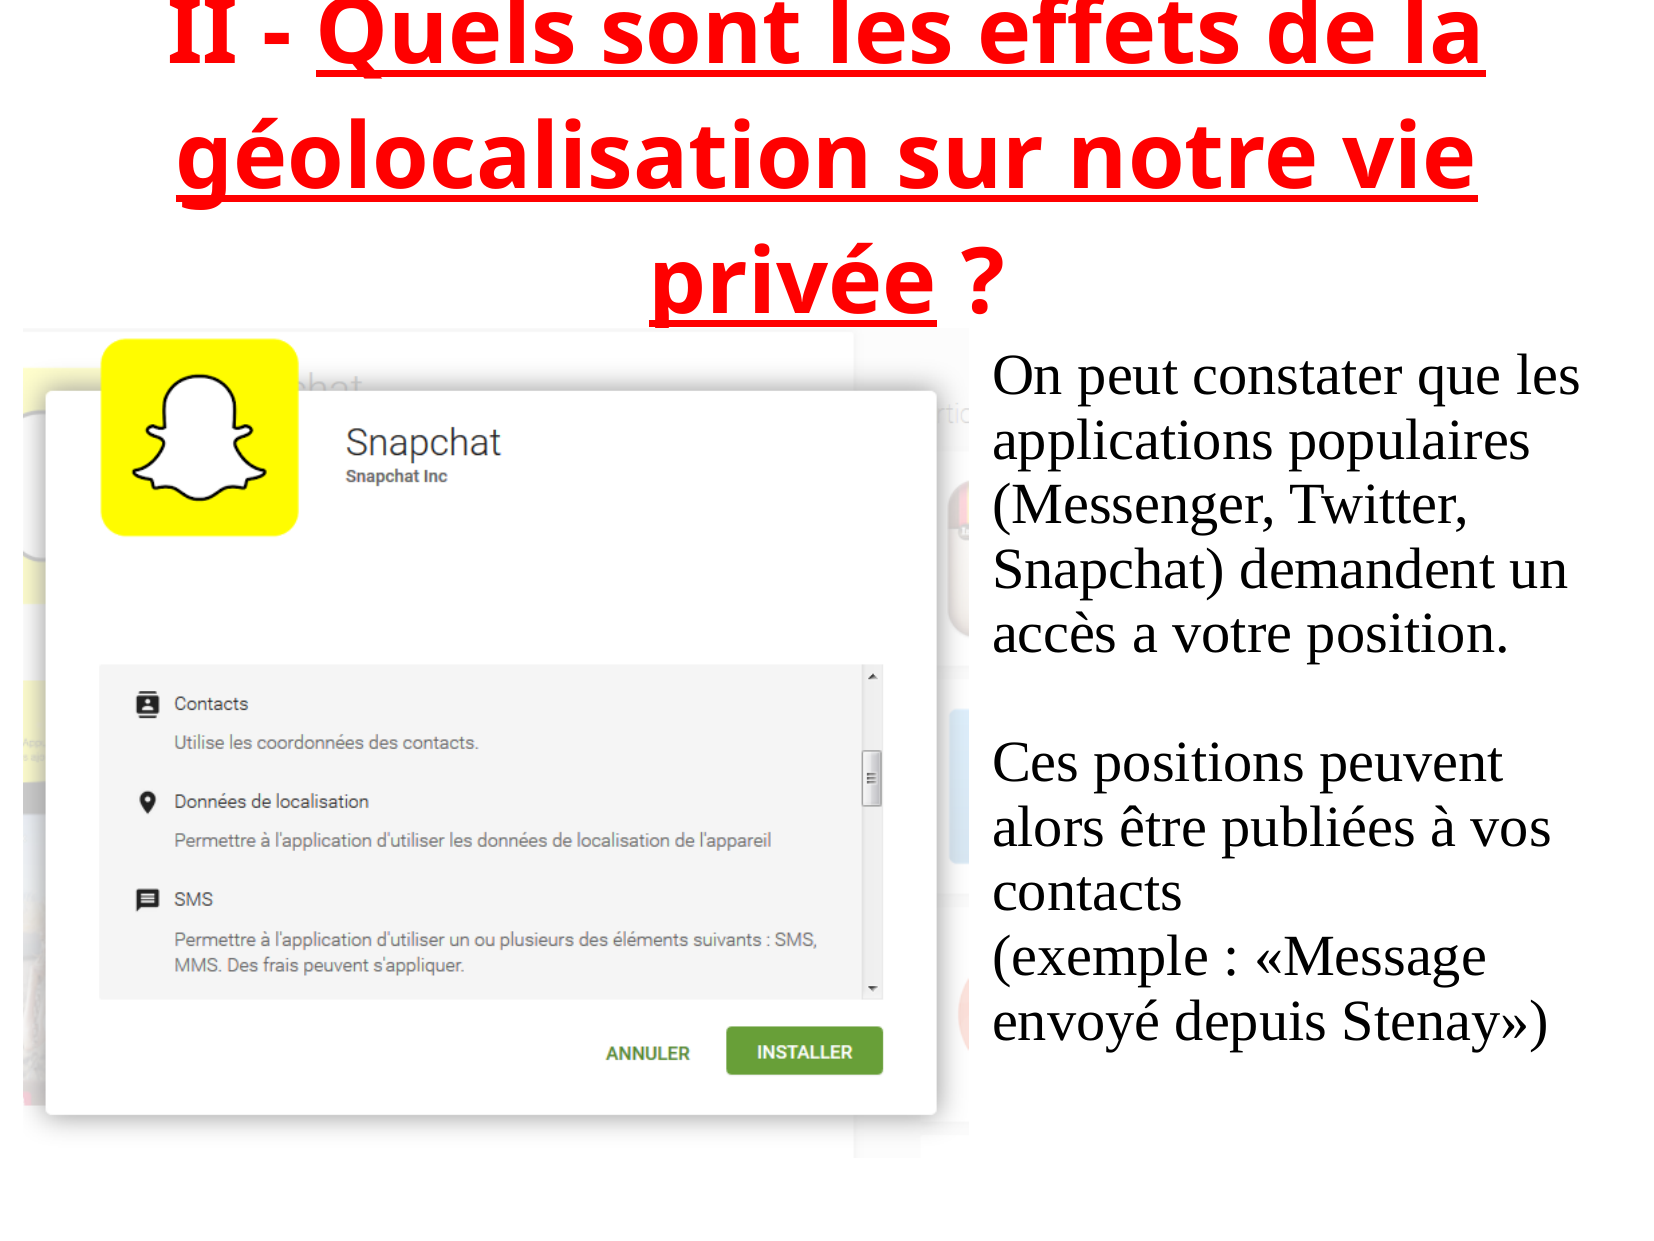

# II - Quels sont les effets de la géolocalisation sur notre vie privée ?
On peut constater que les applications populaires (Messenger, Twitter, Snapchat) demandent un accès a votre position.
Ces positions peuvent alors être publiées à vos contacts
(exemple : «Message envoyé depuis Stenay»)